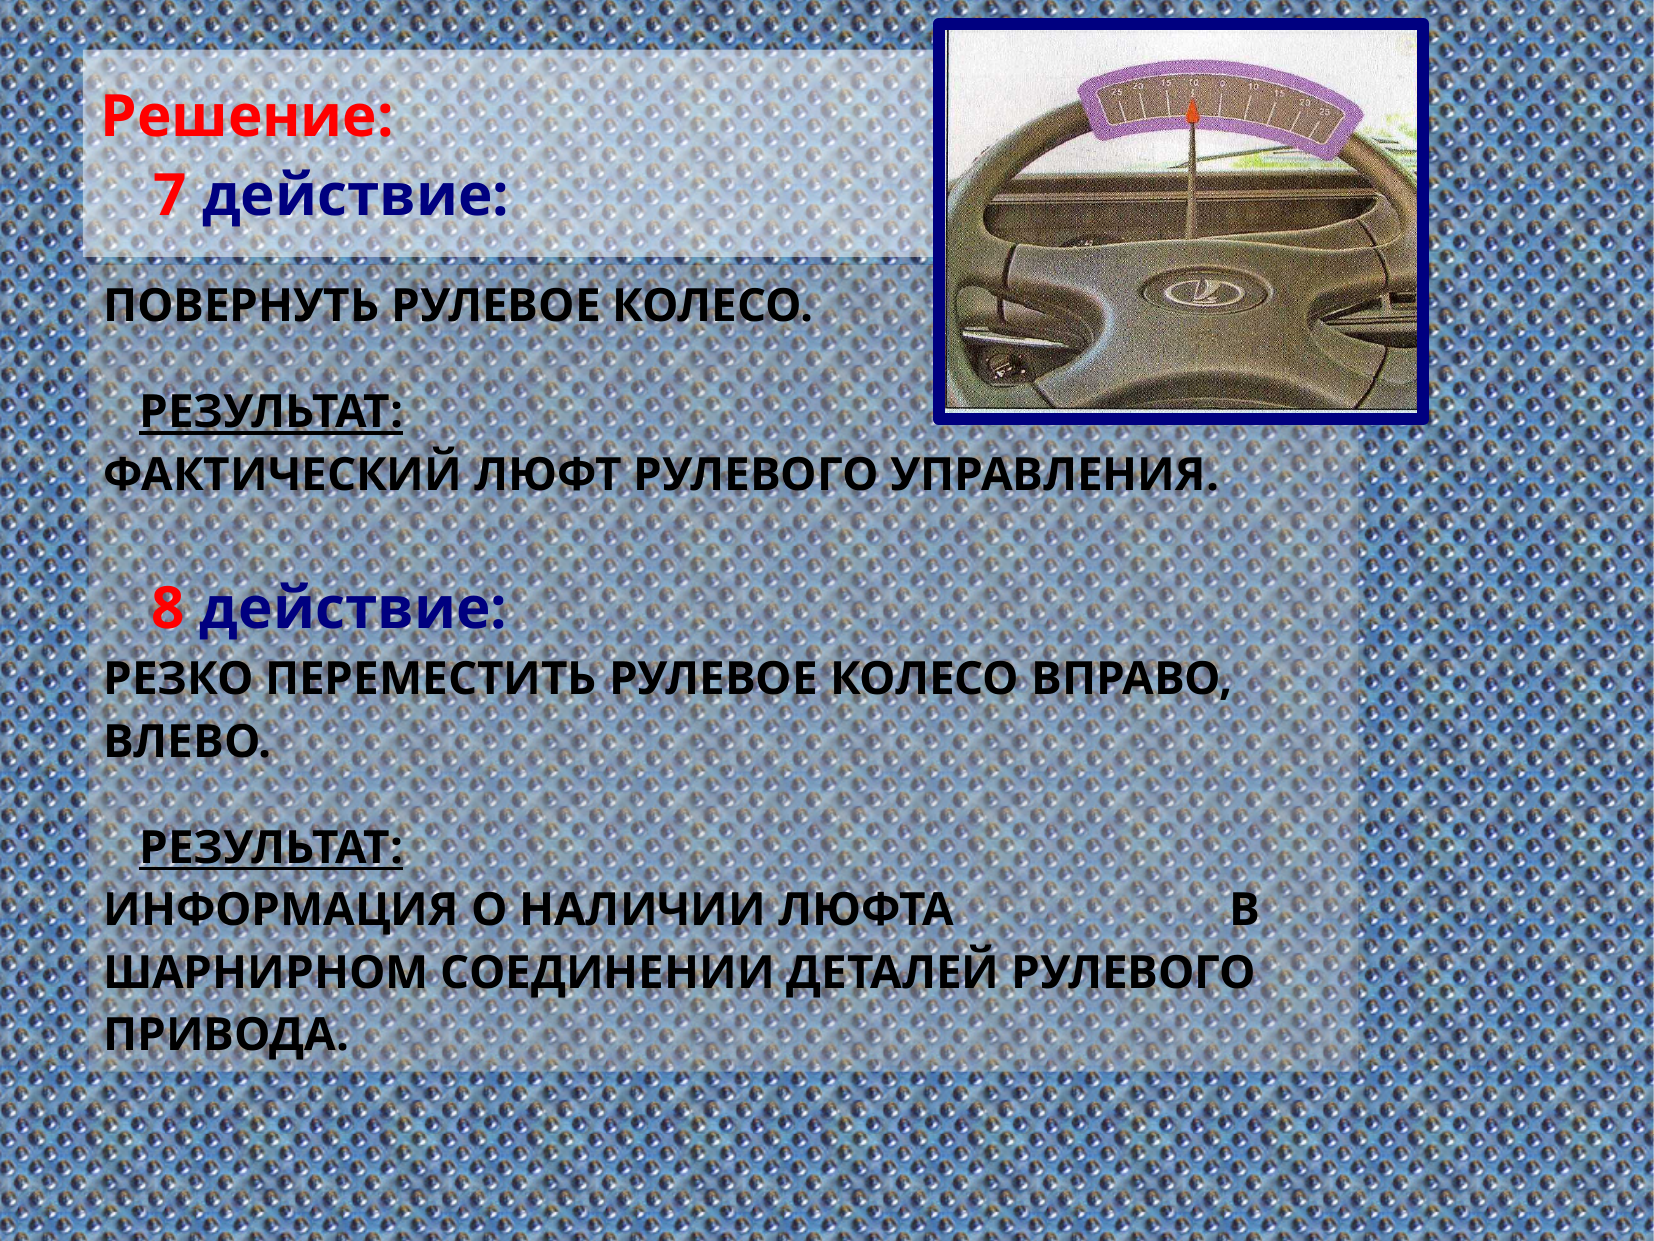

# Решение: 7 действие:
ПОВЕРНУТЬ РУЛЕВОЕ КОЛЕСО.
 РЕЗУЛЬТАТ:
ФАКТИЧЕСКИЙ ЛЮФТ РУЛЕВОГО УПРАВЛЕНИЯ.
 8 действие:
РЕЗКО ПЕРЕМЕСТИТЬ РУЛЕВОЕ КОЛЕСО ВПРАВО, ВЛЕВО.
 РЕЗУЛЬТАТ:
ИНФОРМАЦИЯ О НАЛИЧИИ ЛЮФТА В ШАРНИРНОМ СОЕДИНЕНИИ ДЕТАЛЕЙ РУЛЕВОГО ПРИВОДА.